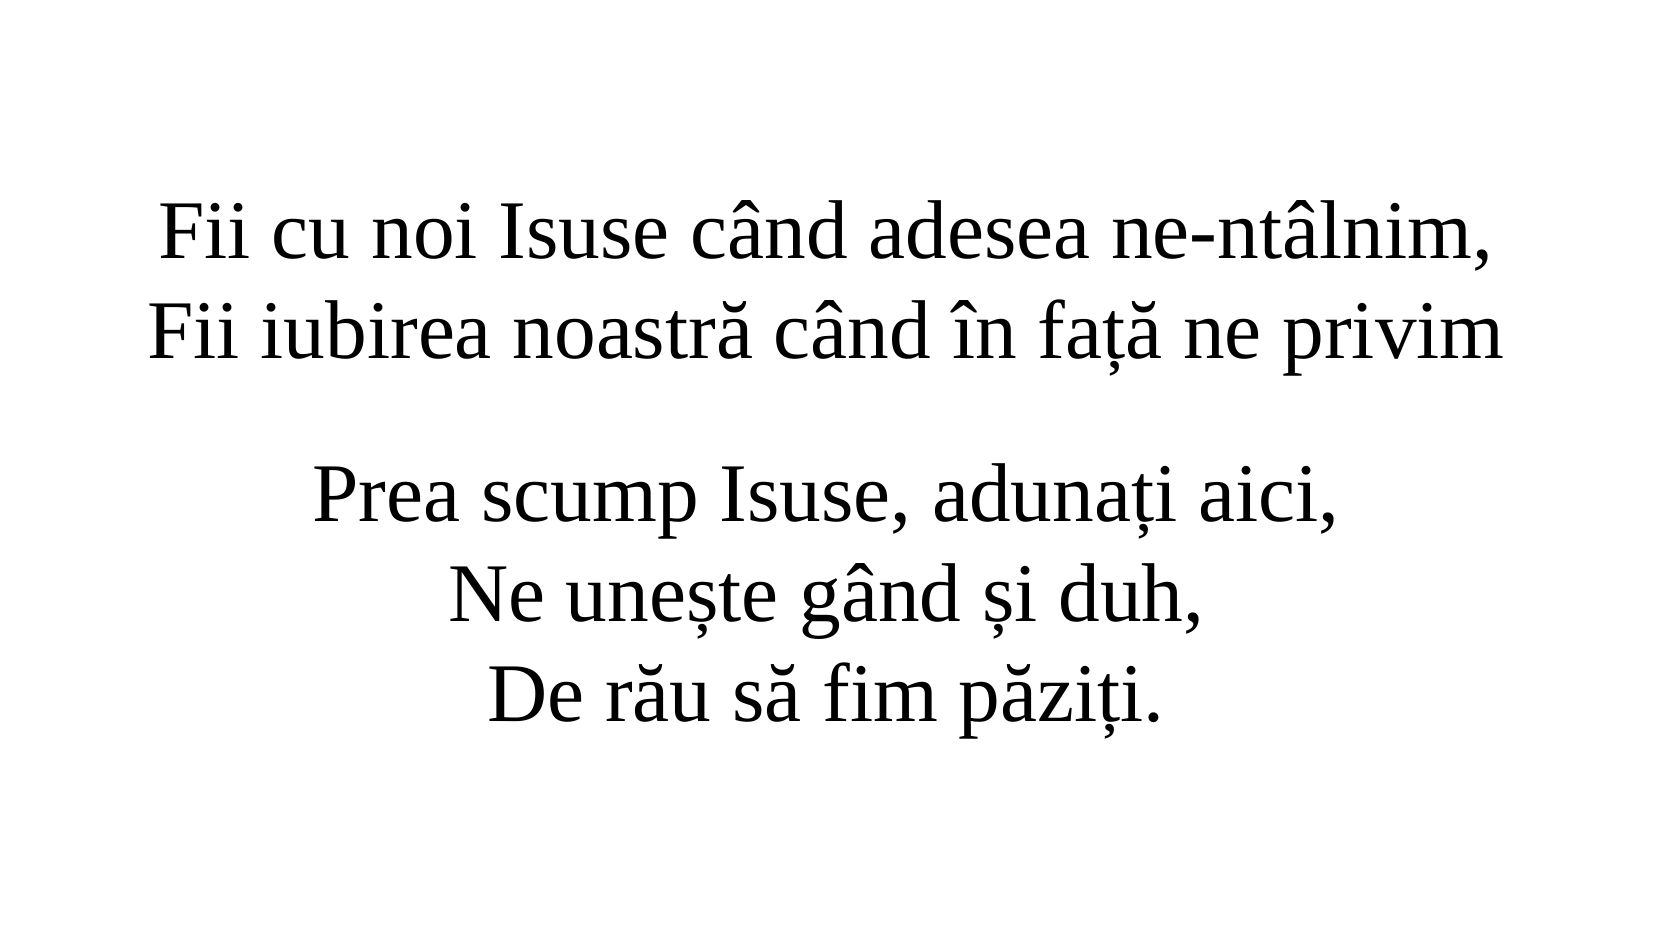

# Fii cu noi Isuse când adesea ne-ntâlnim,
Fii iubirea noastră când în față ne privim
Prea scump Isuse, adunați aici,
Ne unește gând și duh,
De rău să fim păziți.